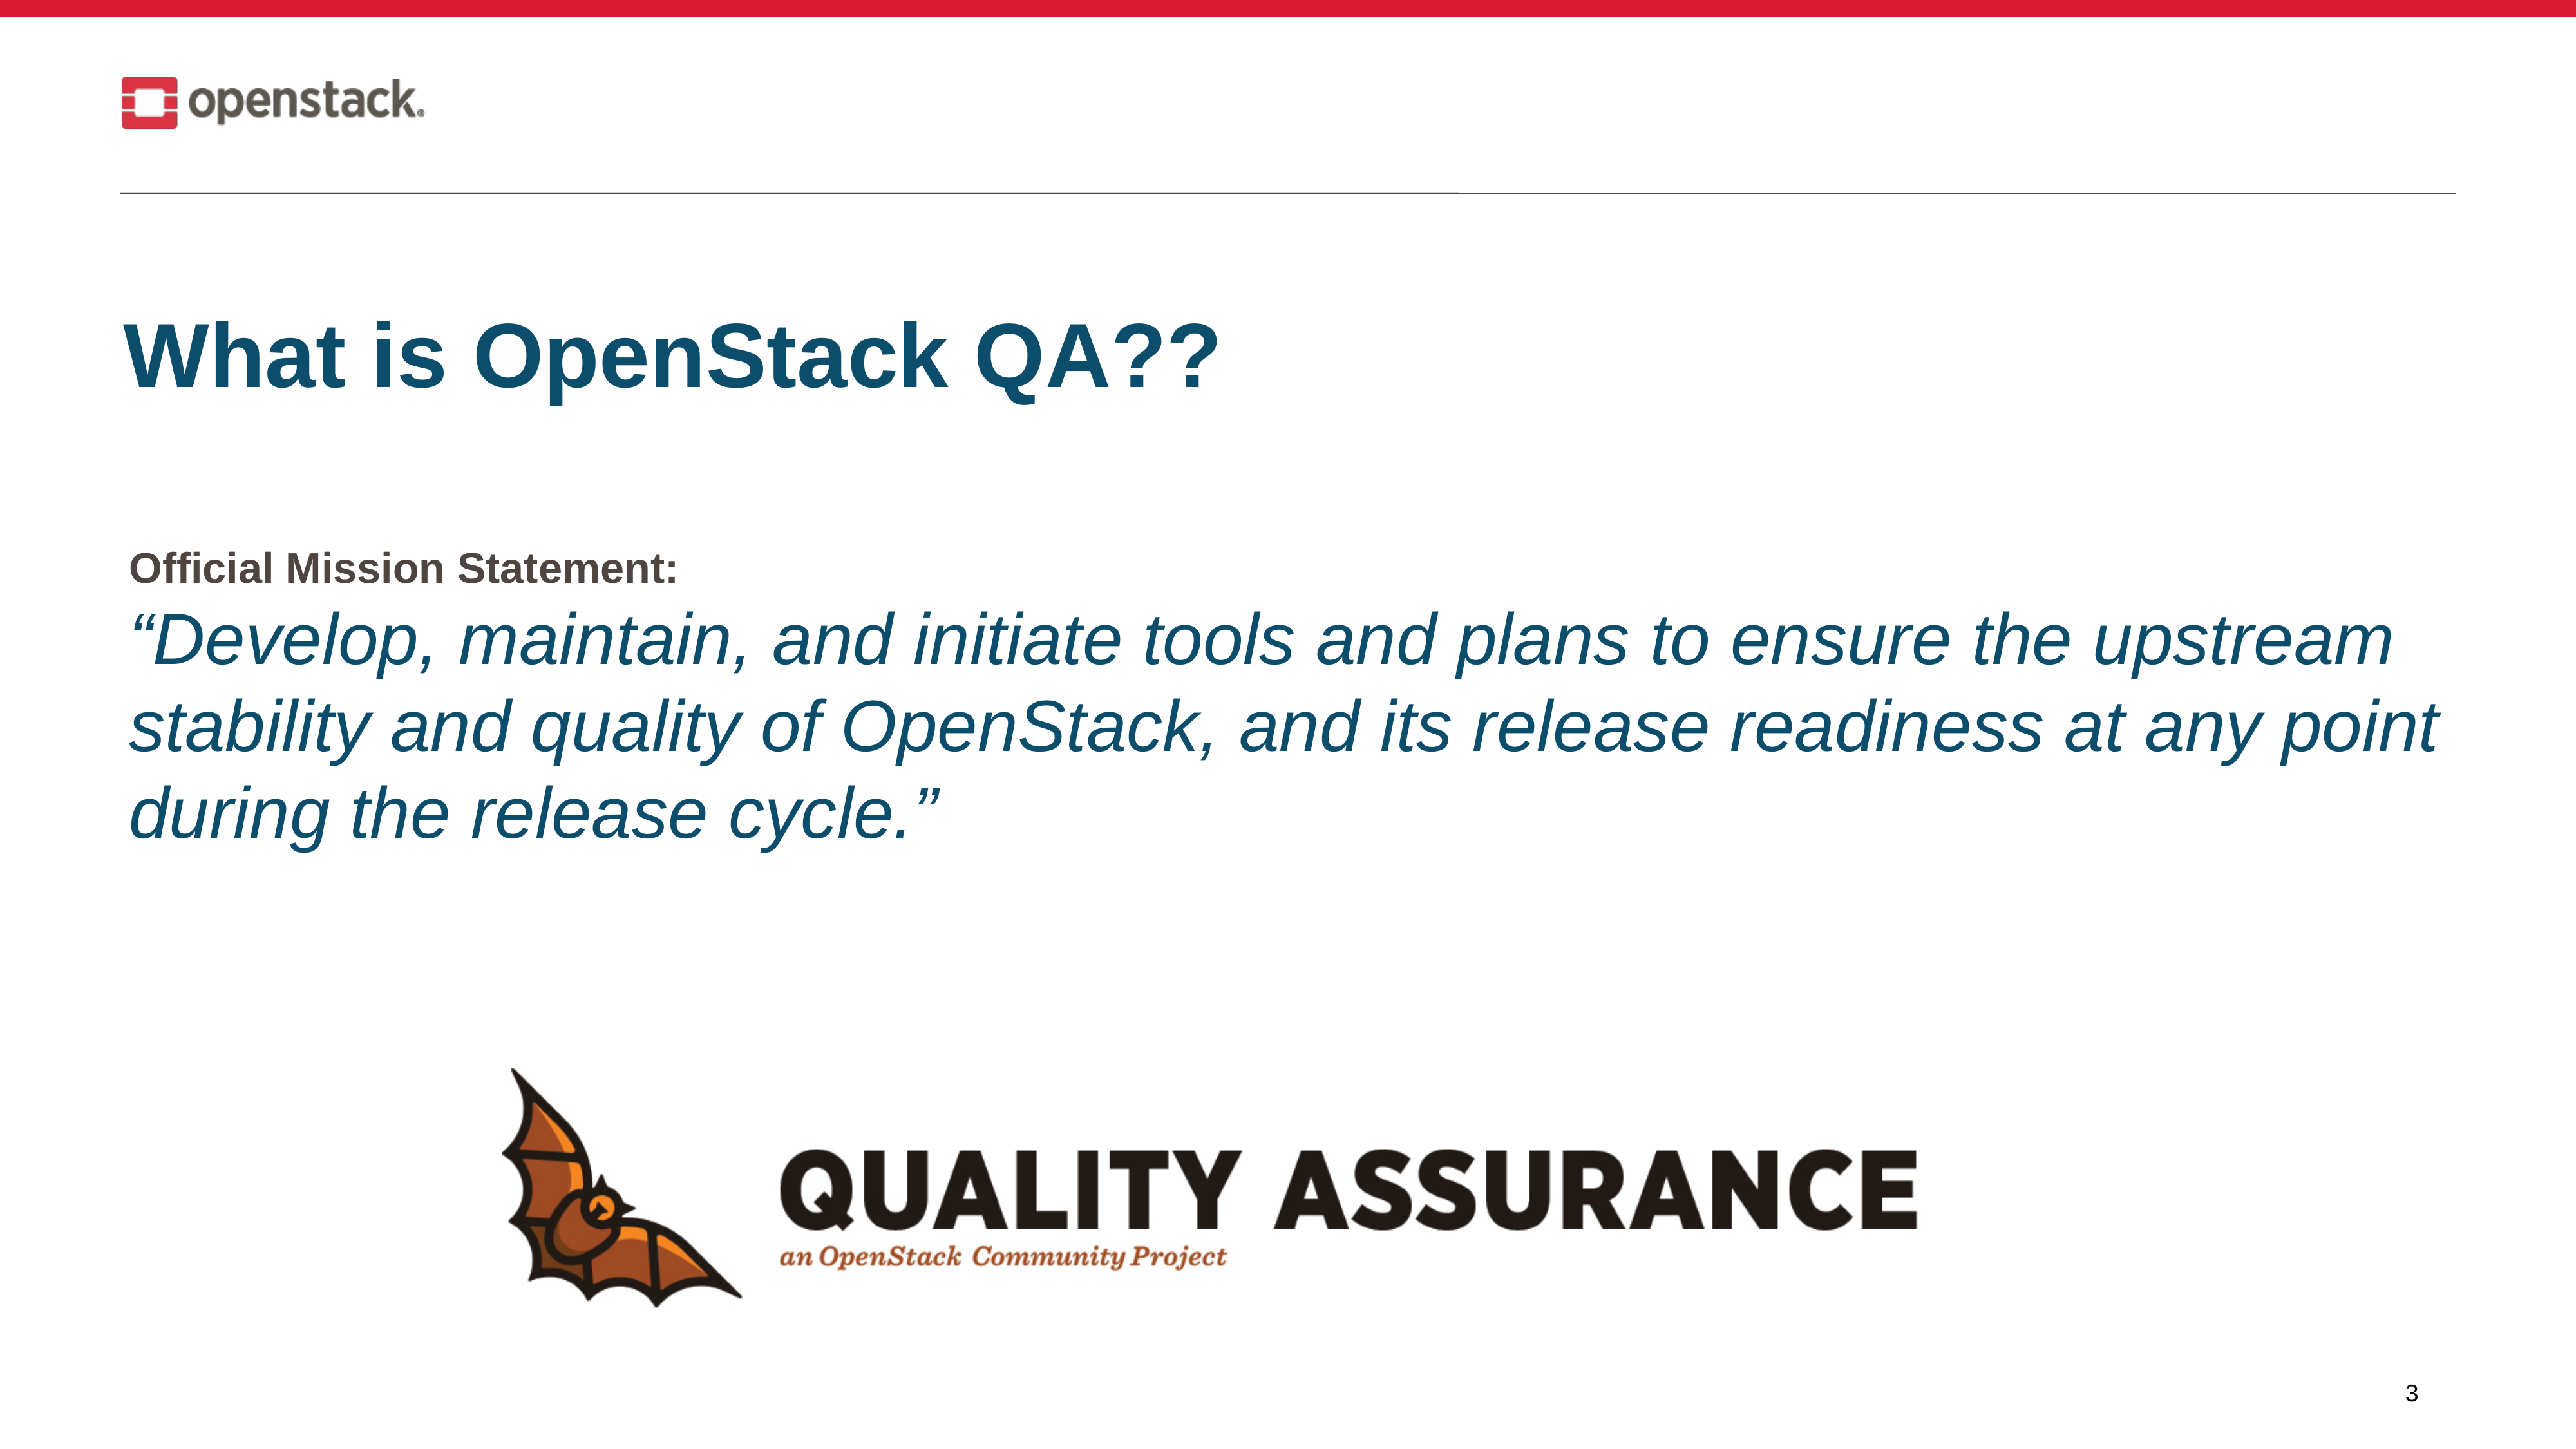

What is OpenStack QA??
Official Mission Statement:
“Develop, maintain, and initiate tools and plans to ensure the upstream stability and quality of OpenStack, and its release readiness at any point during the release cycle.”